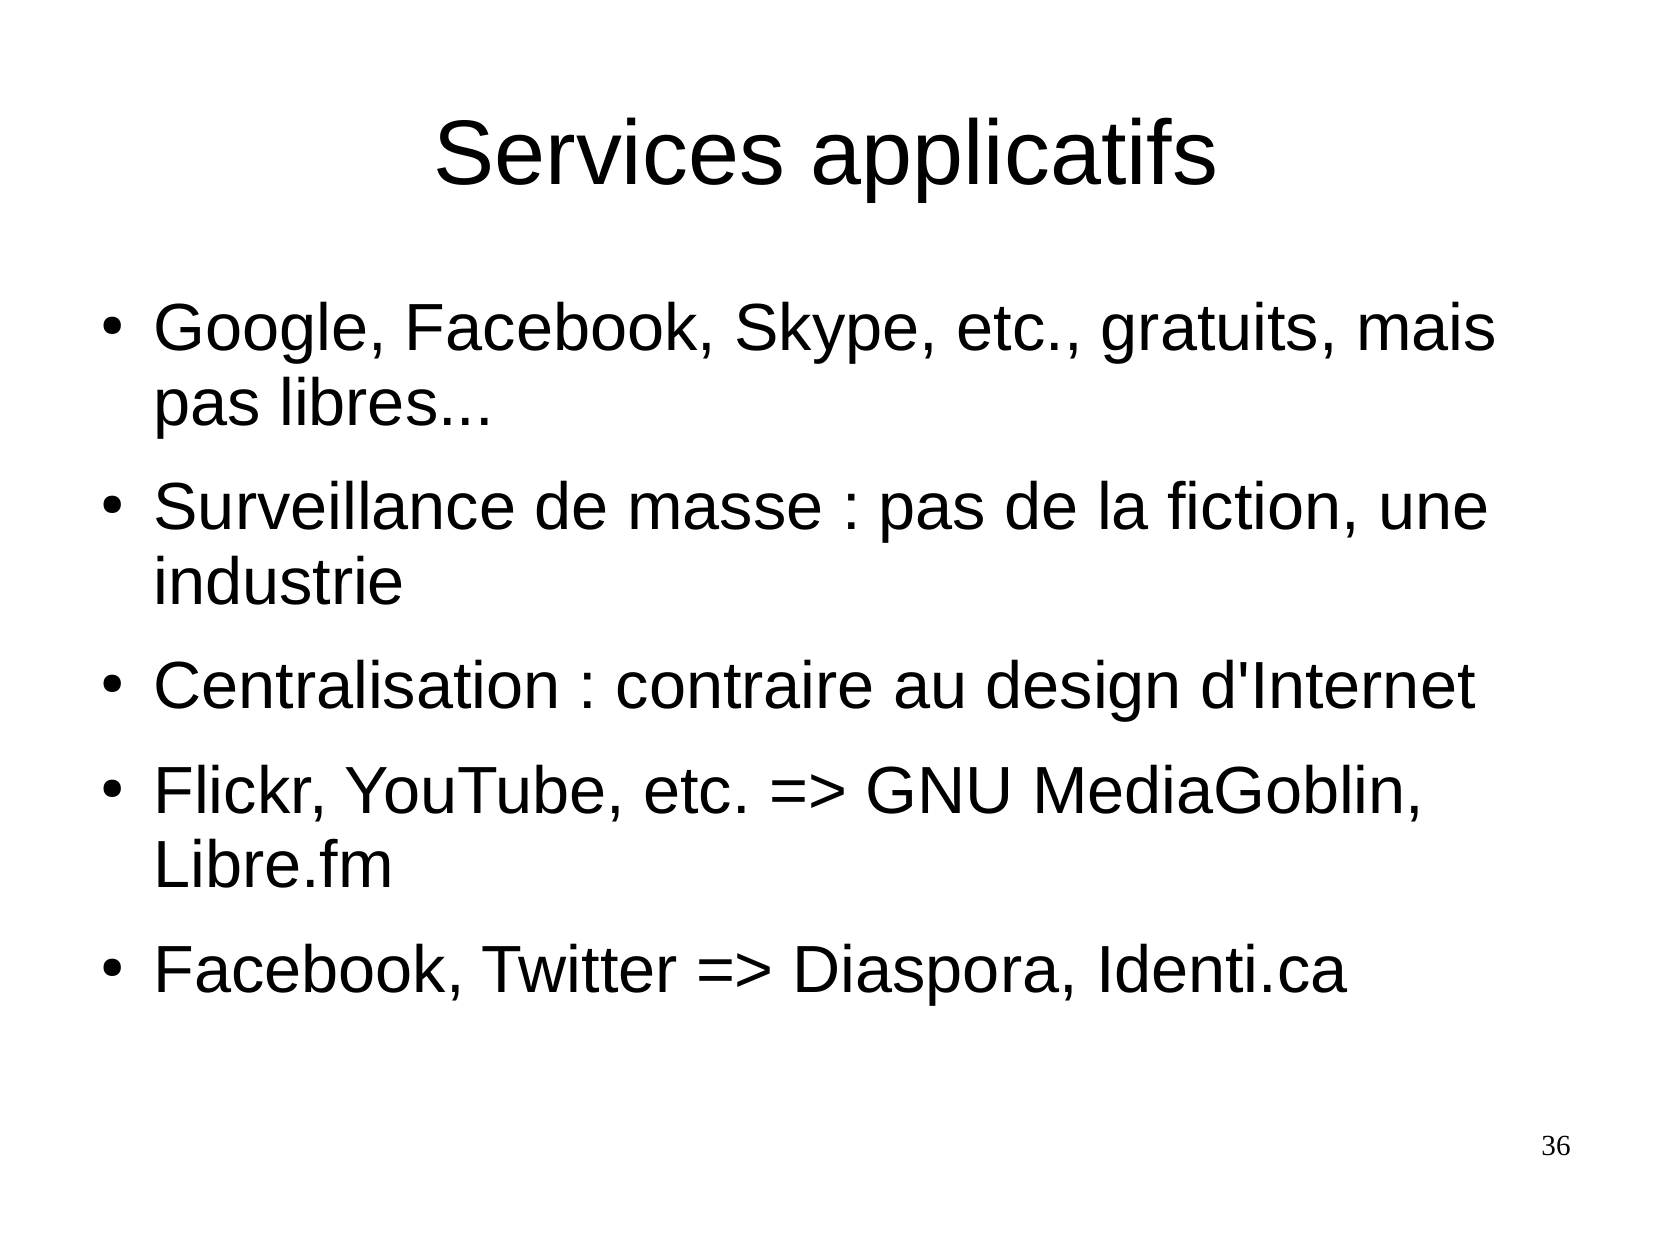

# Services applicatifs
Google, Facebook, Skype, etc., gratuits, mais pas libres...
Surveillance de masse : pas de la fiction, une industrie
Centralisation : contraire au design d'Internet
Flickr, YouTube, etc. => GNU MediaGoblin, Libre.fm
Facebook, Twitter => Diaspora, Identi.ca
36